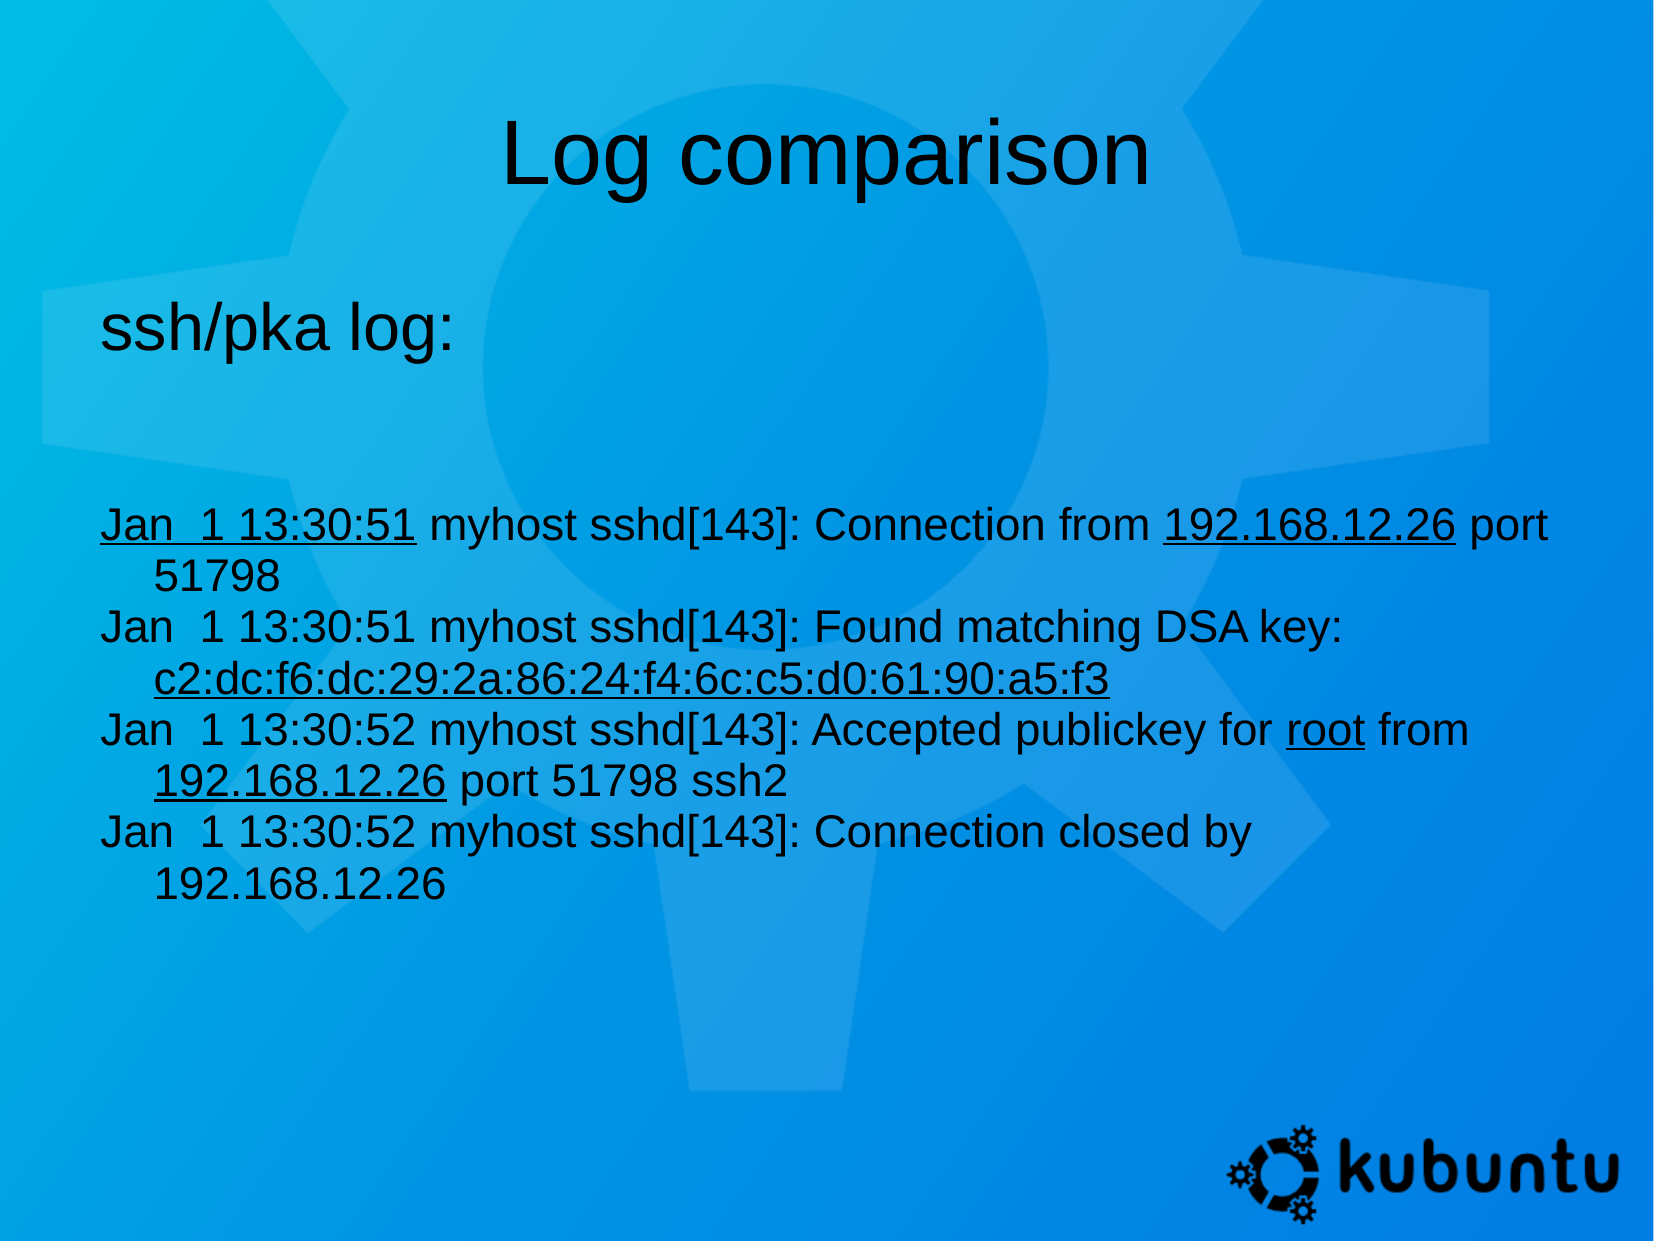

# Log comparison
ssh/pka log:
Jan 1 13:30:51 myhost sshd[143]: Connection from 192.168.12.26 port 51798
Jan 1 13:30:51 myhost sshd[143]: Found matching DSA key: c2:dc:f6:dc:29:2a:86:24:f4:6c:c5:d0:61:90:a5:f3
Jan 1 13:30:52 myhost sshd[143]: Accepted publickey for root from 192.168.12.26 port 51798 ssh2
Jan 1 13:30:52 myhost sshd[143]: Connection closed by 192.168.12.26